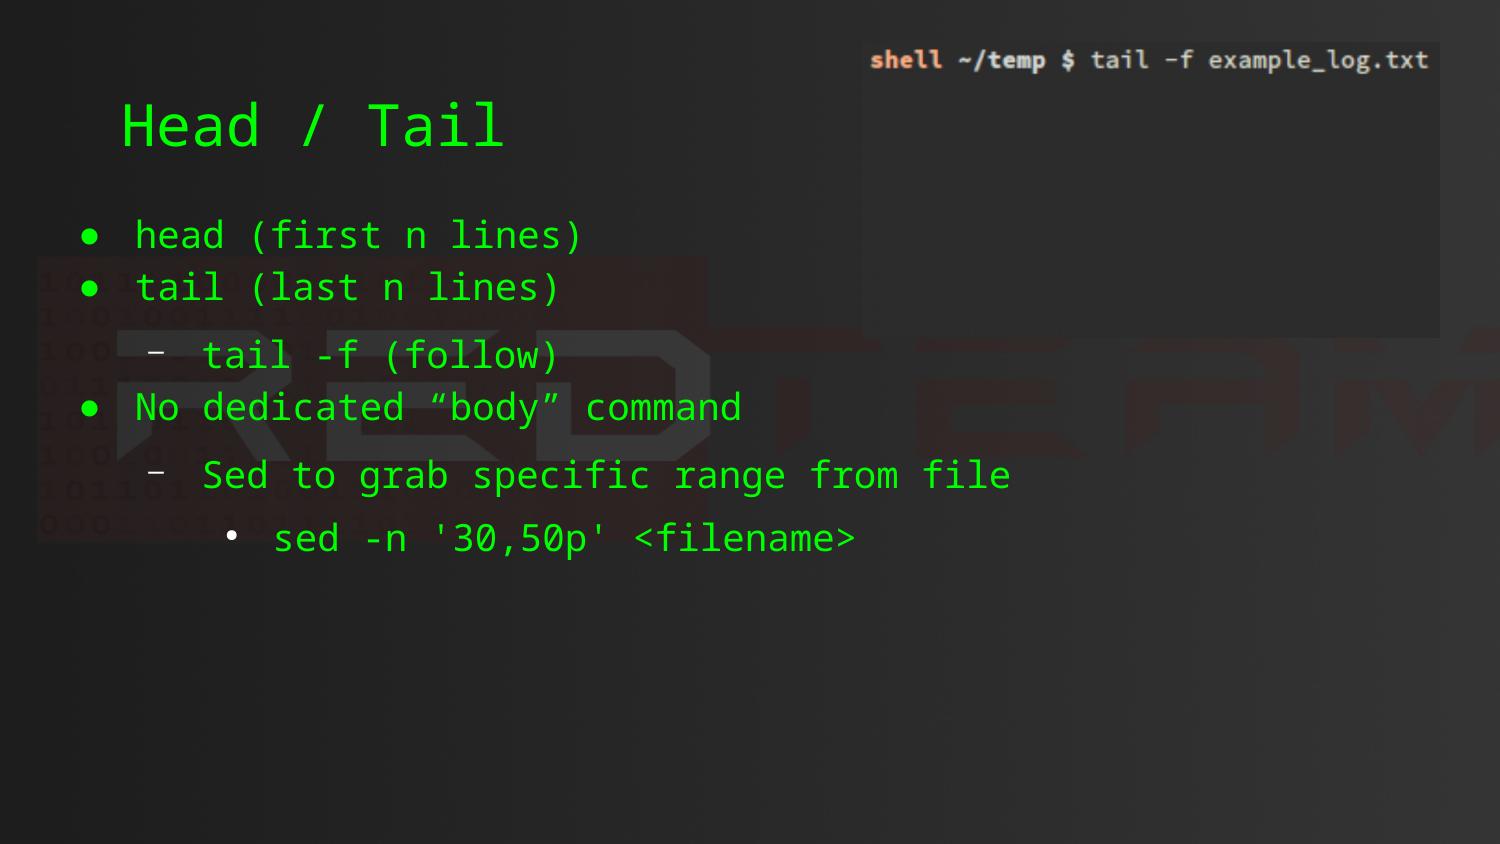

# Head / Tail
head (first n lines)
tail (last n lines)
tail -f (follow)
No dedicated “body” command
Sed to grab specific range from file
sed -n '30,50p' <filename>